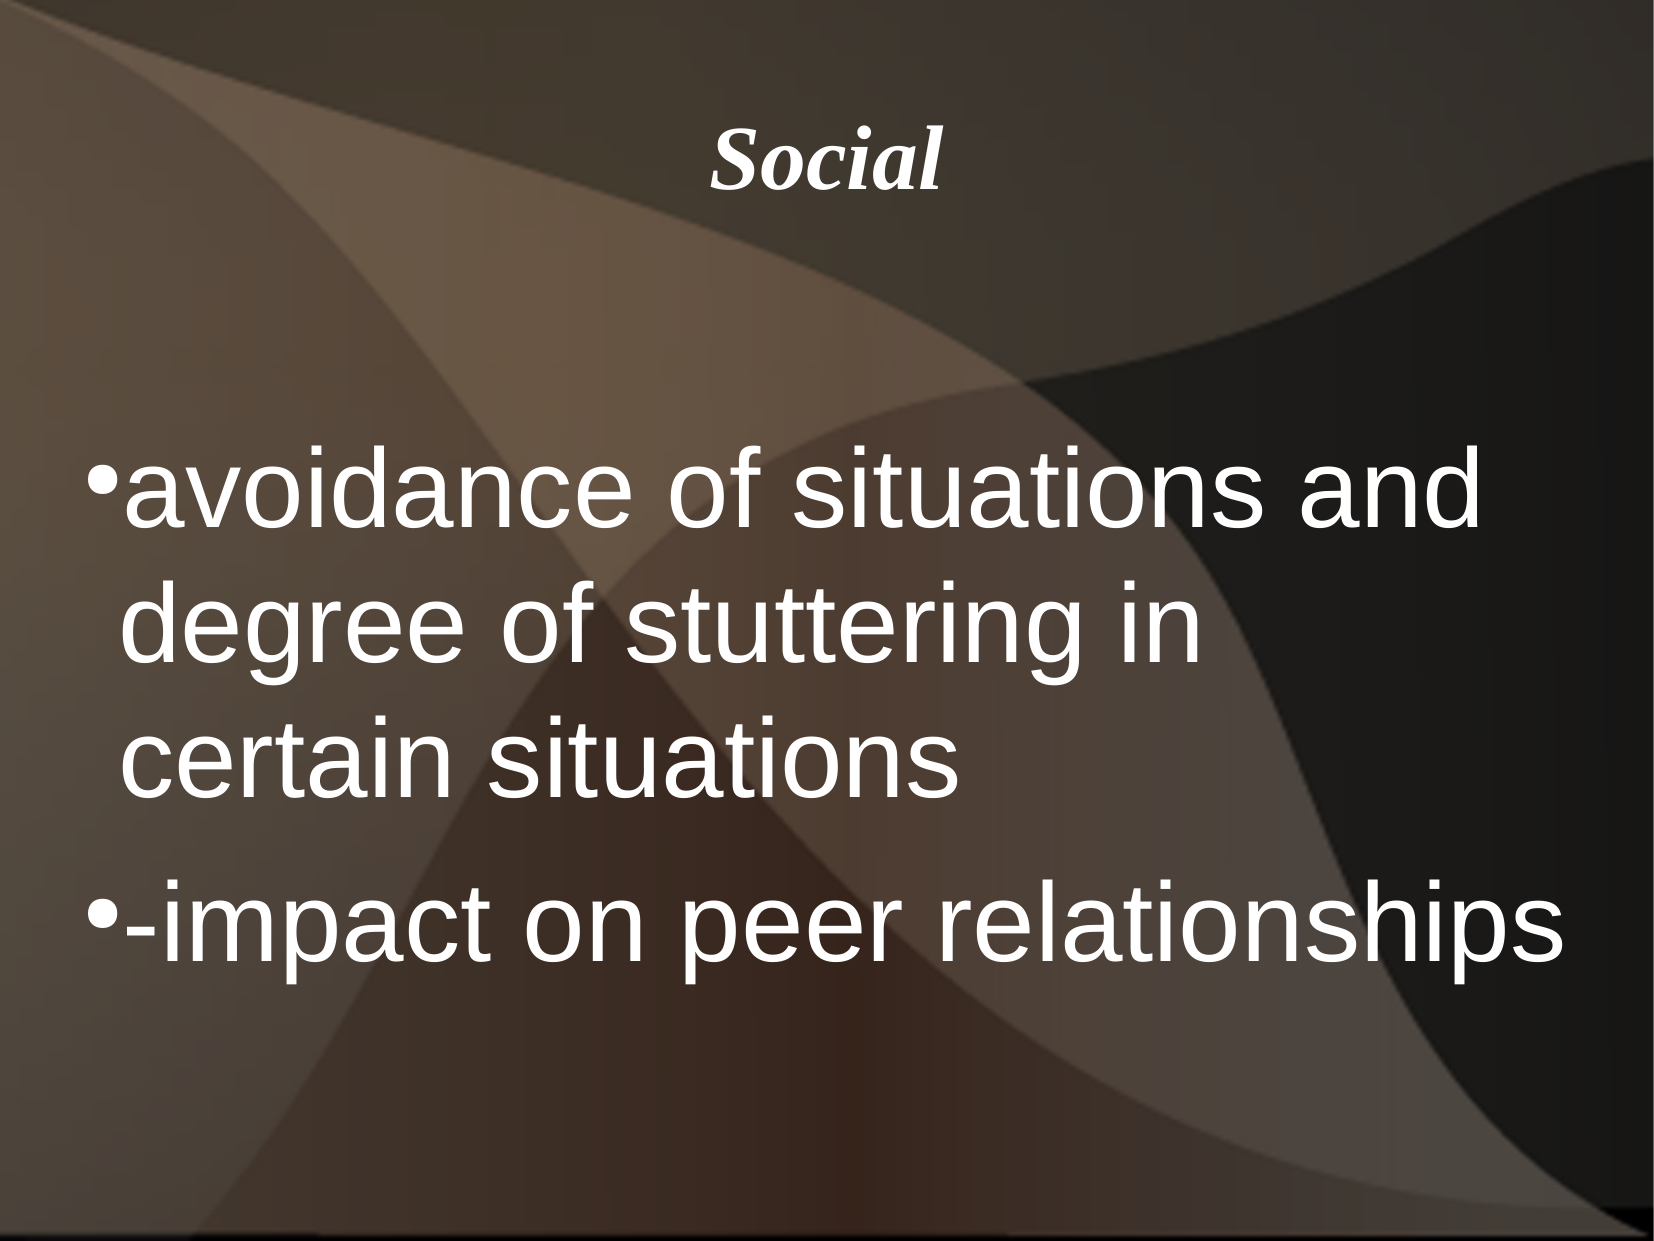

# Social
avoidance of situations and degree of stuttering in certain situations
-impact on peer relationships